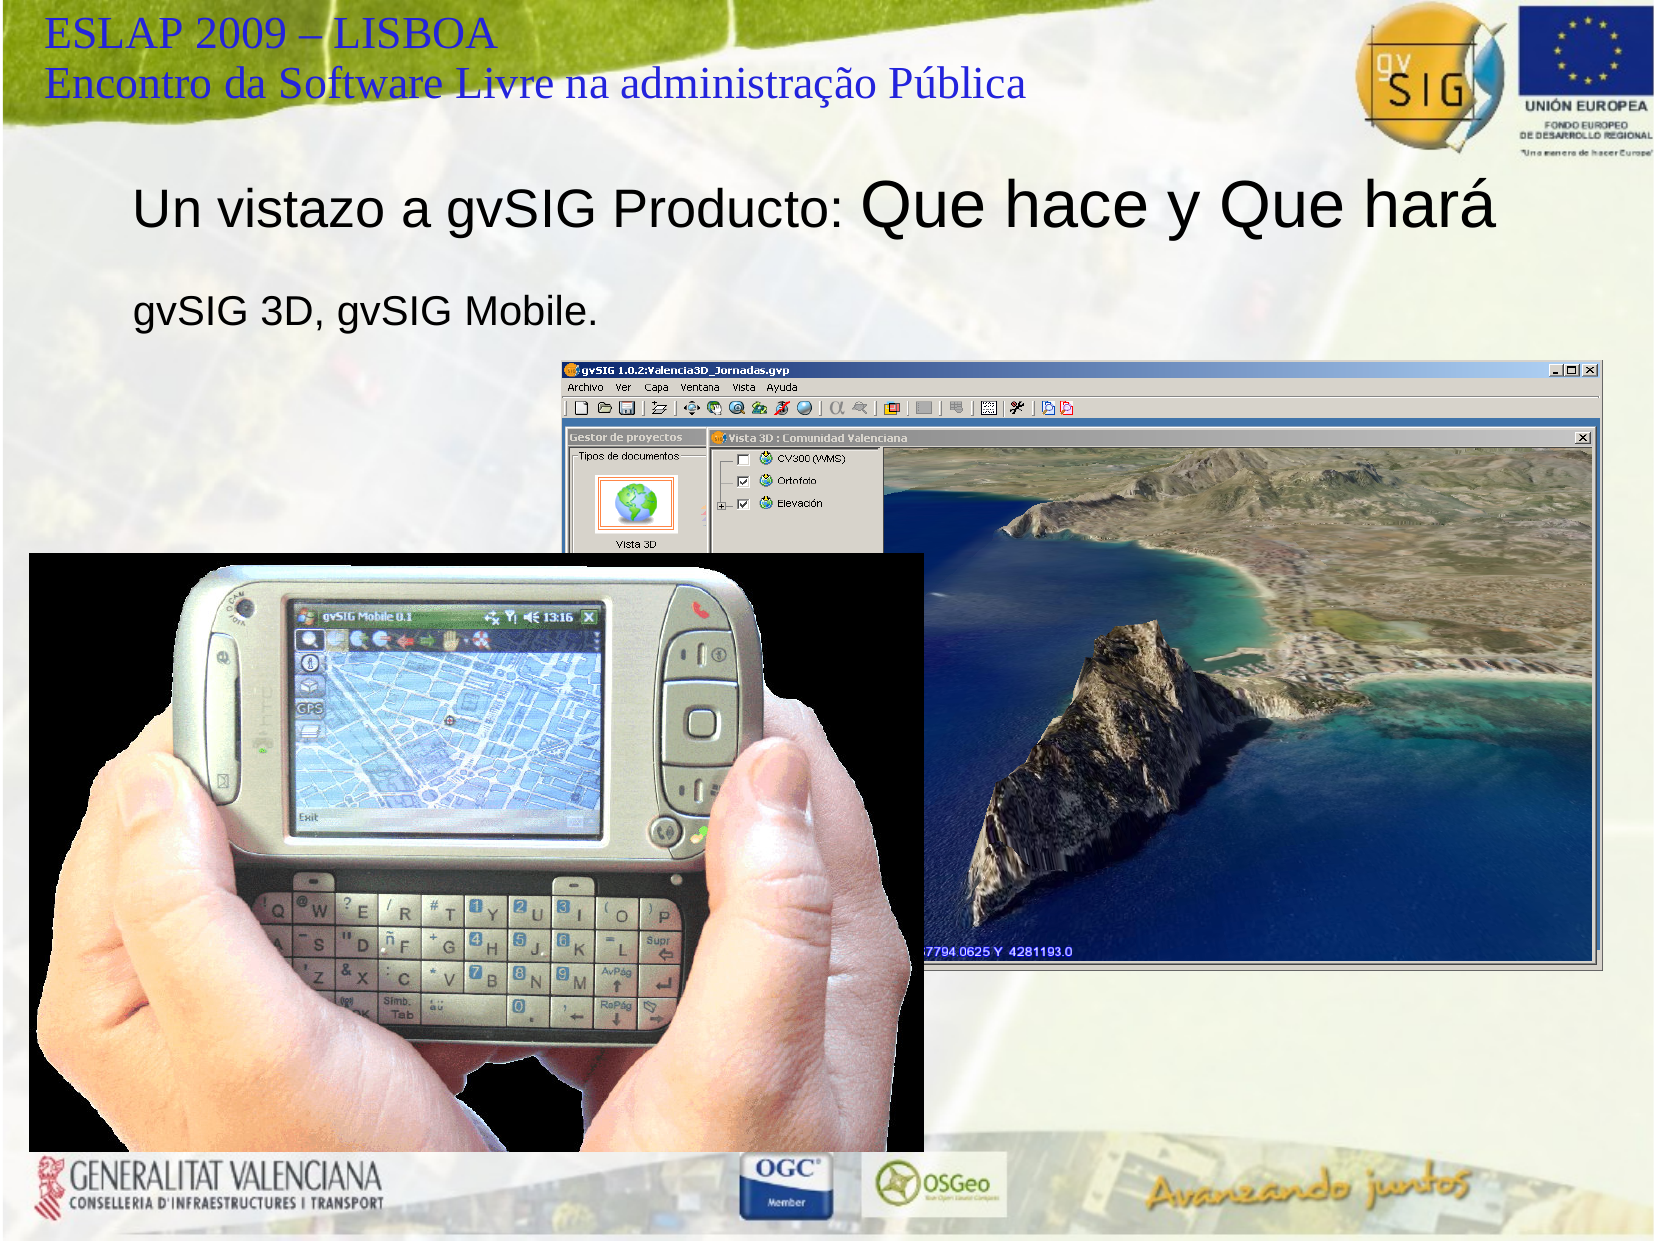

Un vistazo a gvSIG Producto: Que hace y Que hará
gvSIG 3D, gvSIG Mobile.